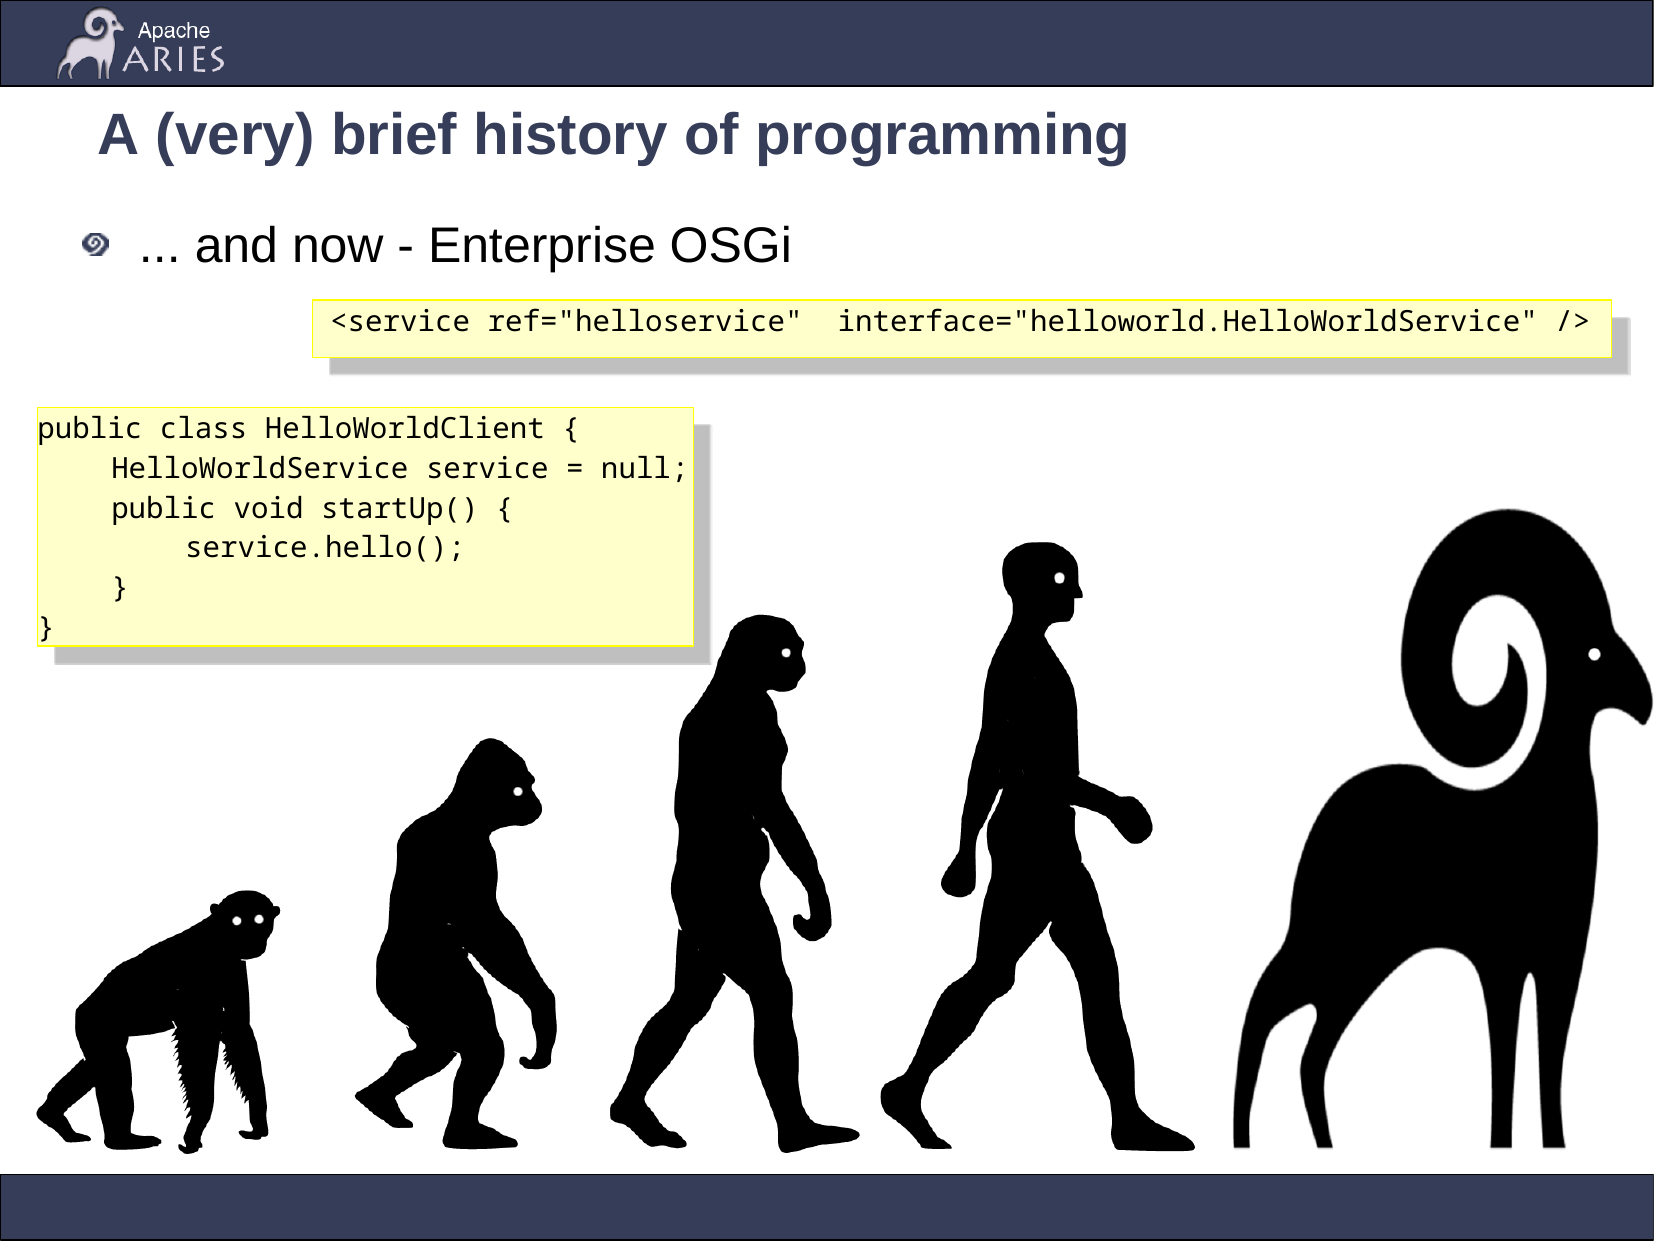

# A (very) brief history of programming
... and now - Enterprise OSGi
 <service ref="helloservice" interface="helloworld.HelloWorldService" />
public class HelloWorldClient {
	HelloWorldService service = null;
	public void startUp() {
		service.hello();
	}
}
March12, 2010
QCon London 2010 Ian Robinson
6